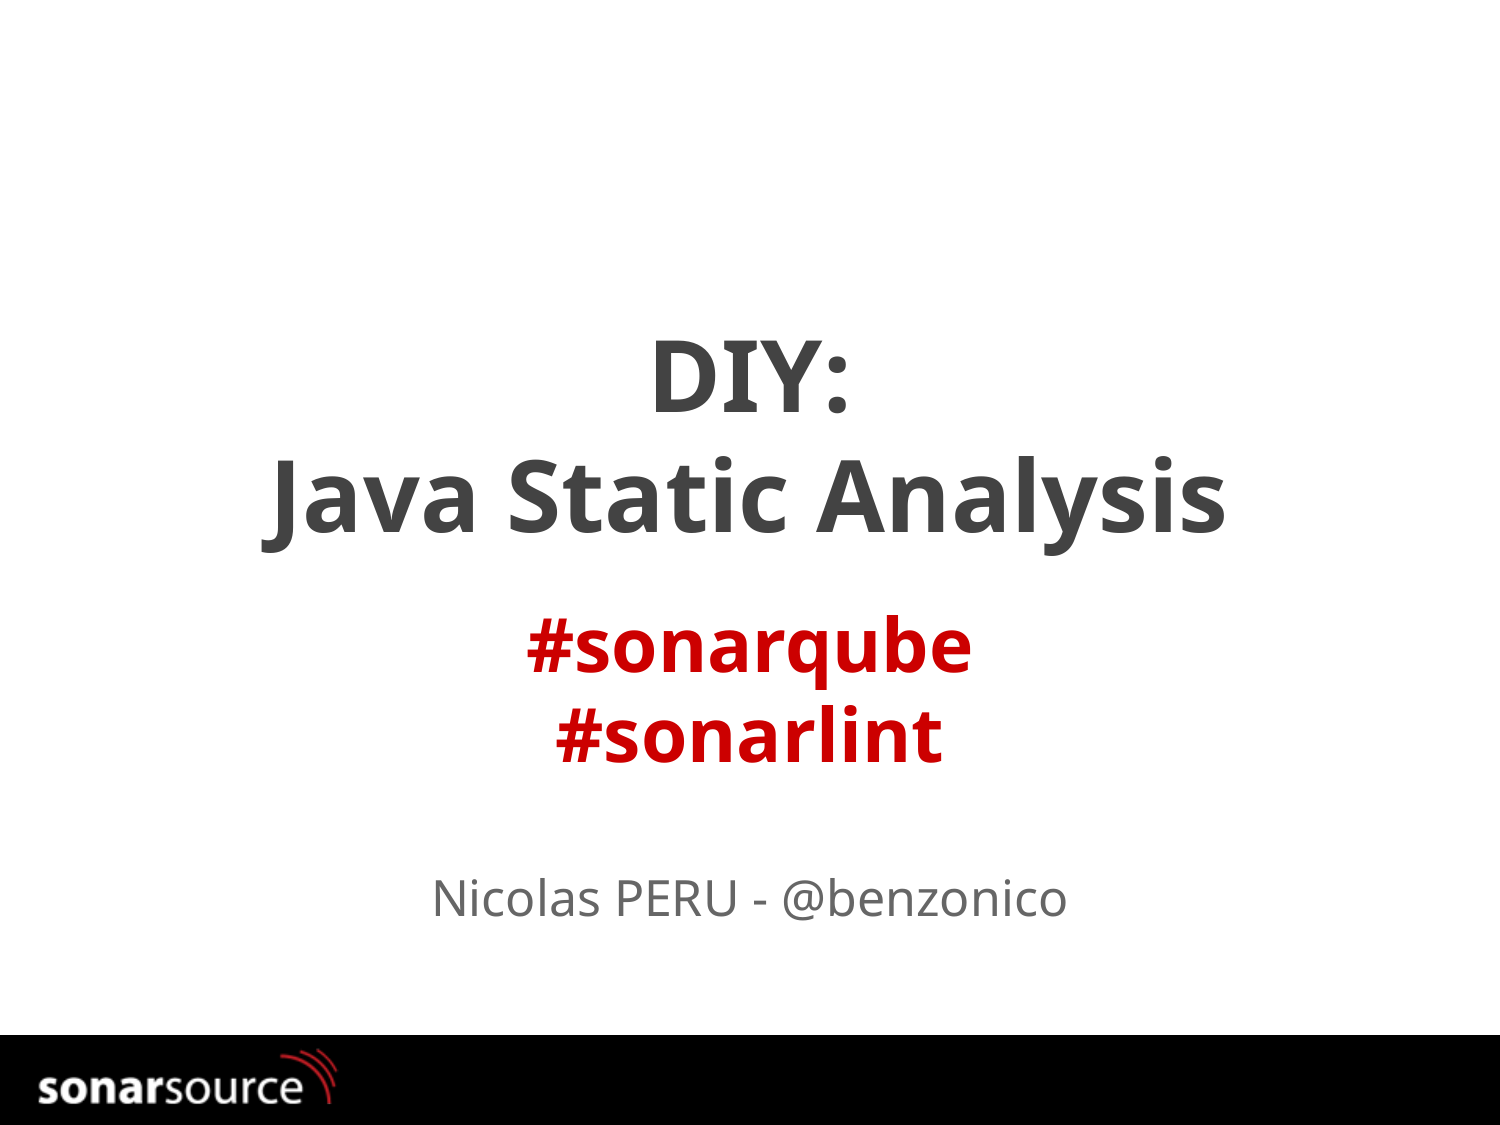

# DIY: Java Static Analysis
#sonarqube
#sonarlint
Nicolas PERU - @benzonico